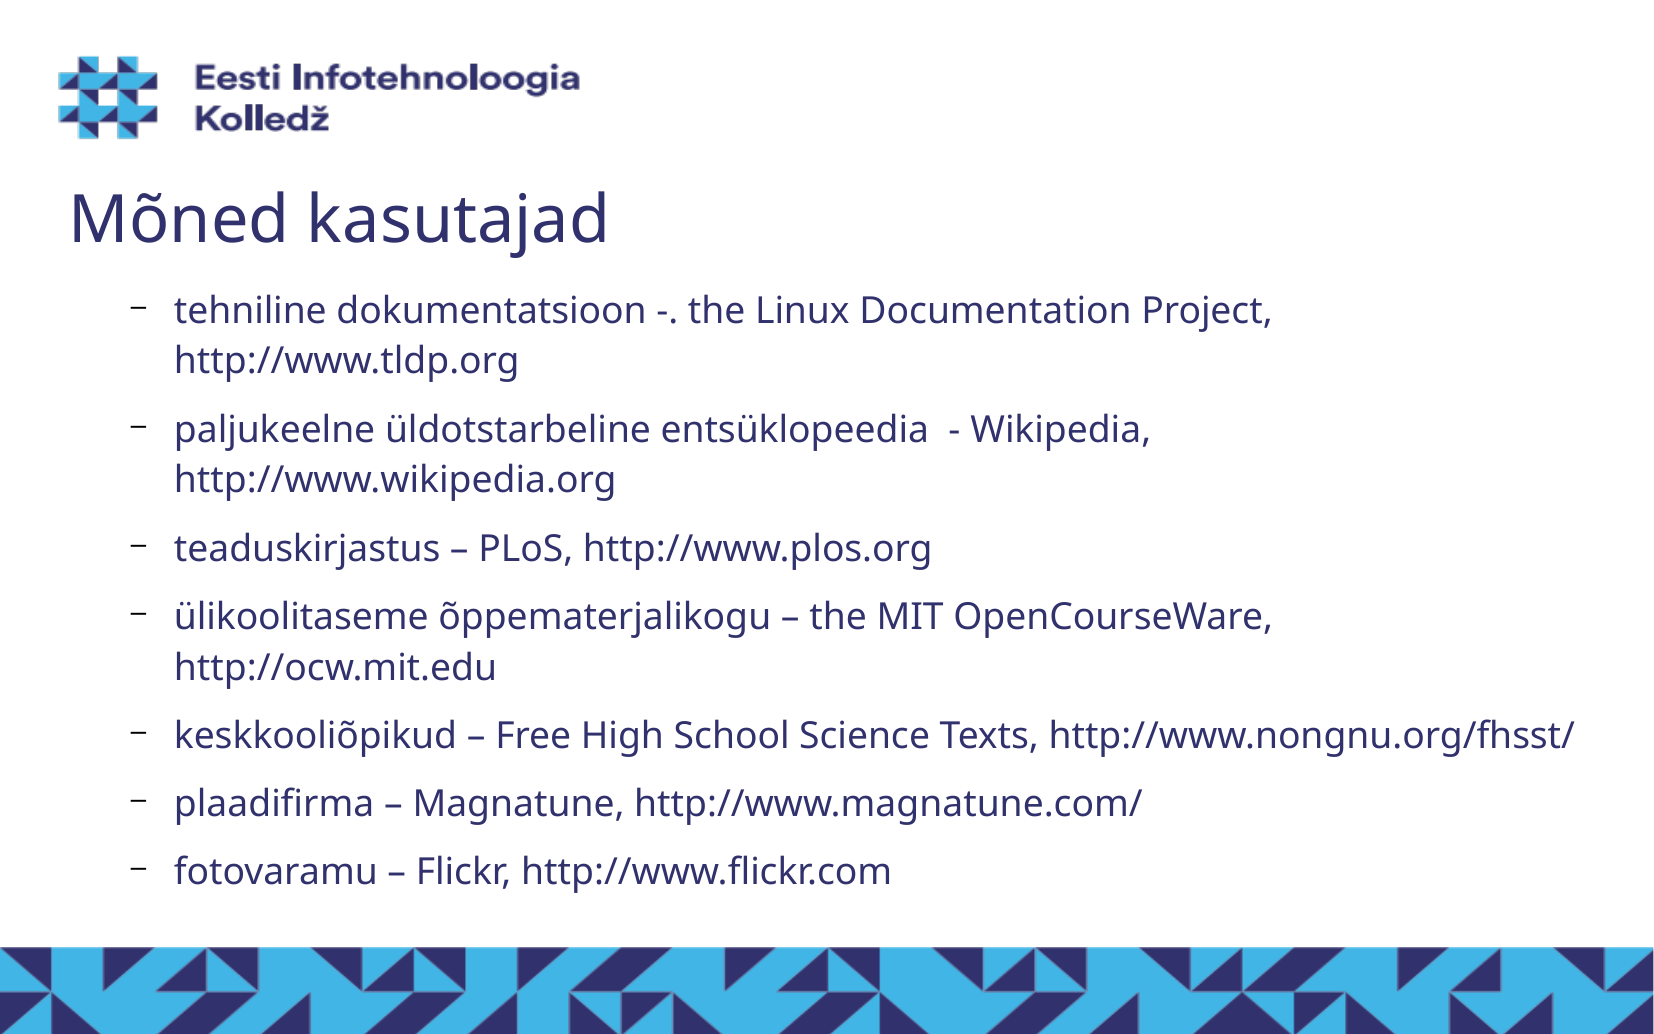

# Mõned kasutajad
tehniline dokumentatsioon -. the Linux Documentation Project, http://www.tldp.org
paljukeelne üldotstarbeline entsüklopeedia - Wikipedia, http://www.wikipedia.org
teaduskirjastus – PLoS, http://www.plos.org
ülikoolitaseme õppematerjalikogu – the MIT OpenCourseWare, http://ocw.mit.edu
keskkooliõpikud – Free High School Science Texts, http://www.nongnu.org/fhsst/
plaadifirma – Magnatune, http://www.magnatune.com/
fotovaramu – Flickr, http://www.flickr.com